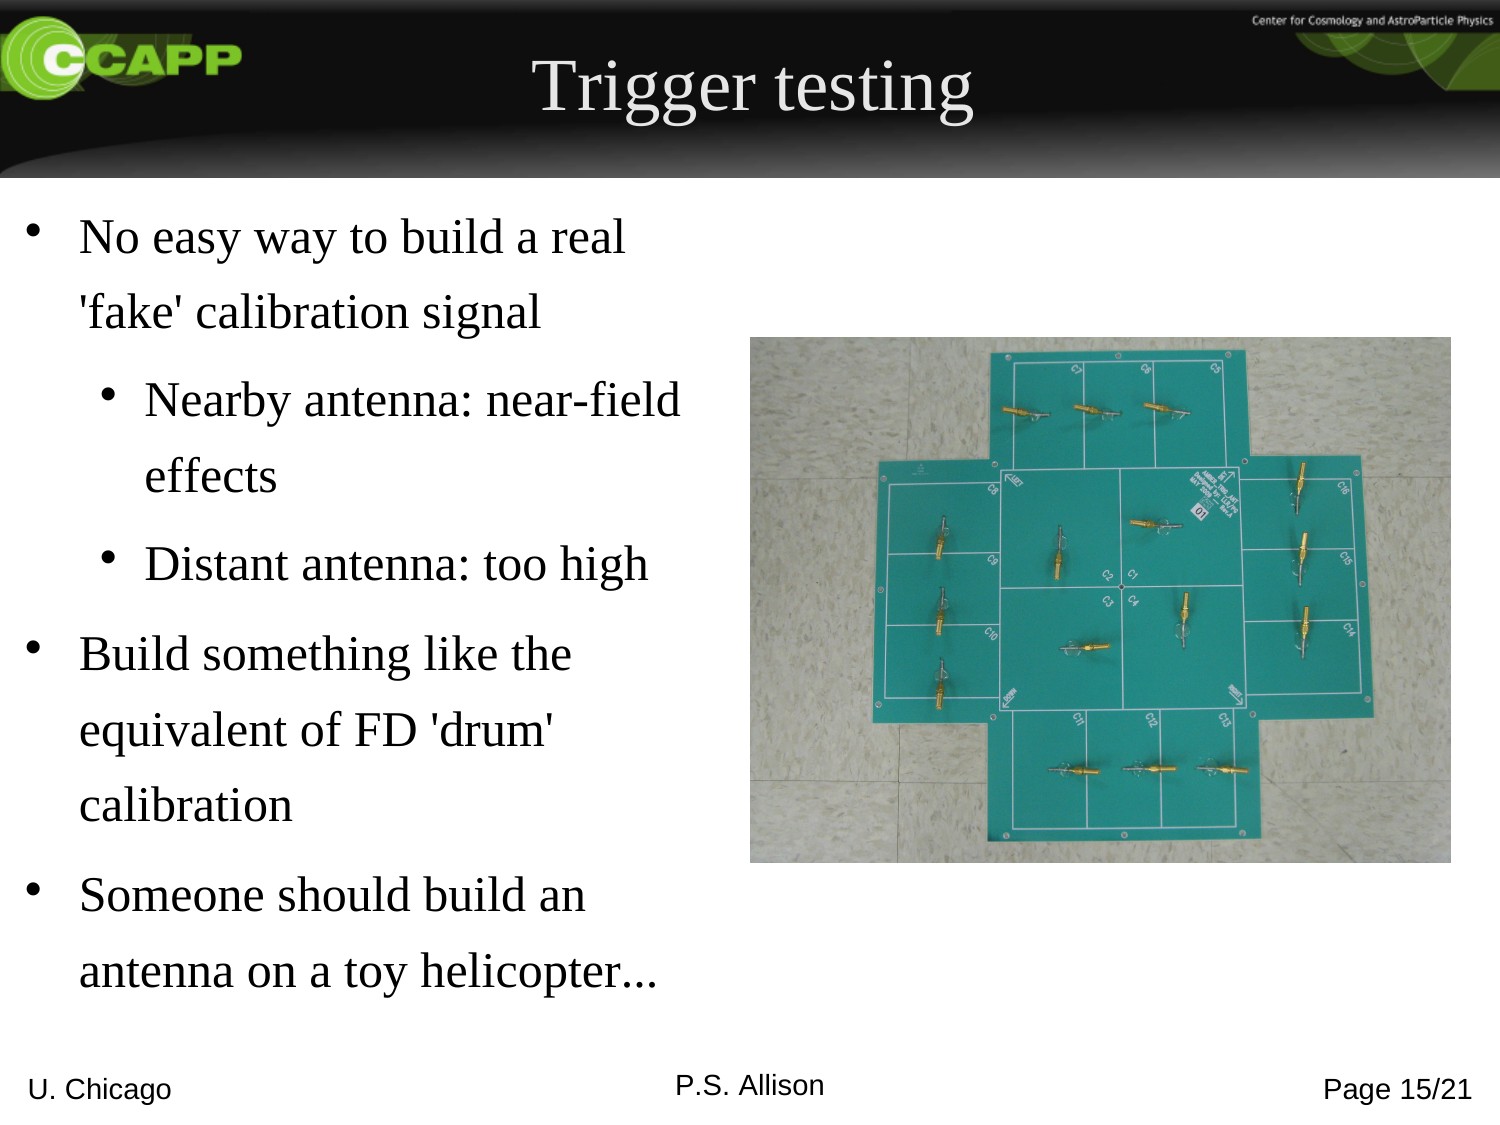

# Trigger testing
No easy way to build a real 'fake' calibration signal
Nearby antenna: near-field effects
Distant antenna: too high
Build something like the equivalent of FD 'drum' calibration
Someone should build an antenna on a toy helicopter...